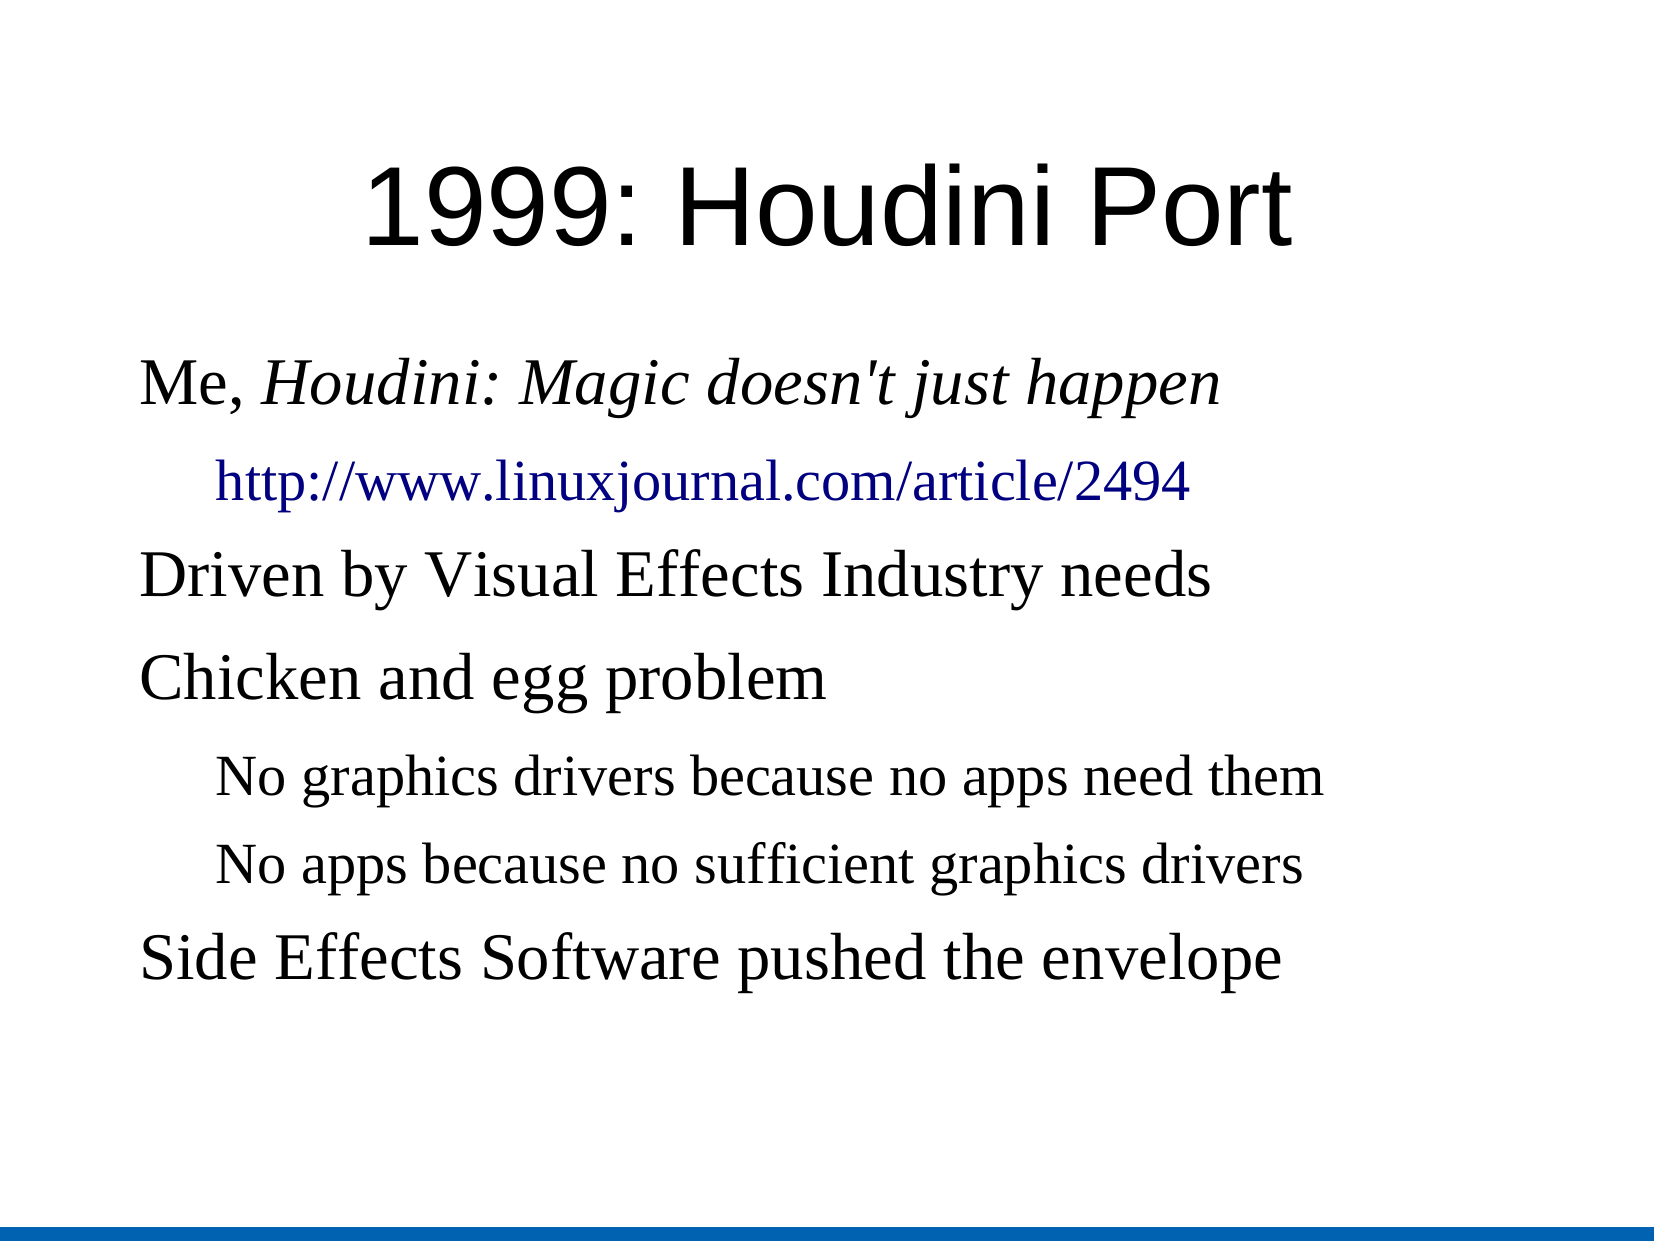

# 1999: Houdini Port
Me, Houdini: Magic doesn't just happen
http://www.linuxjournal.com/article/2494
Driven by Visual Effects Industry needs
Chicken and egg problem
No graphics drivers because no apps need them
No apps because no sufficient graphics drivers
Side Effects Software pushed the envelope